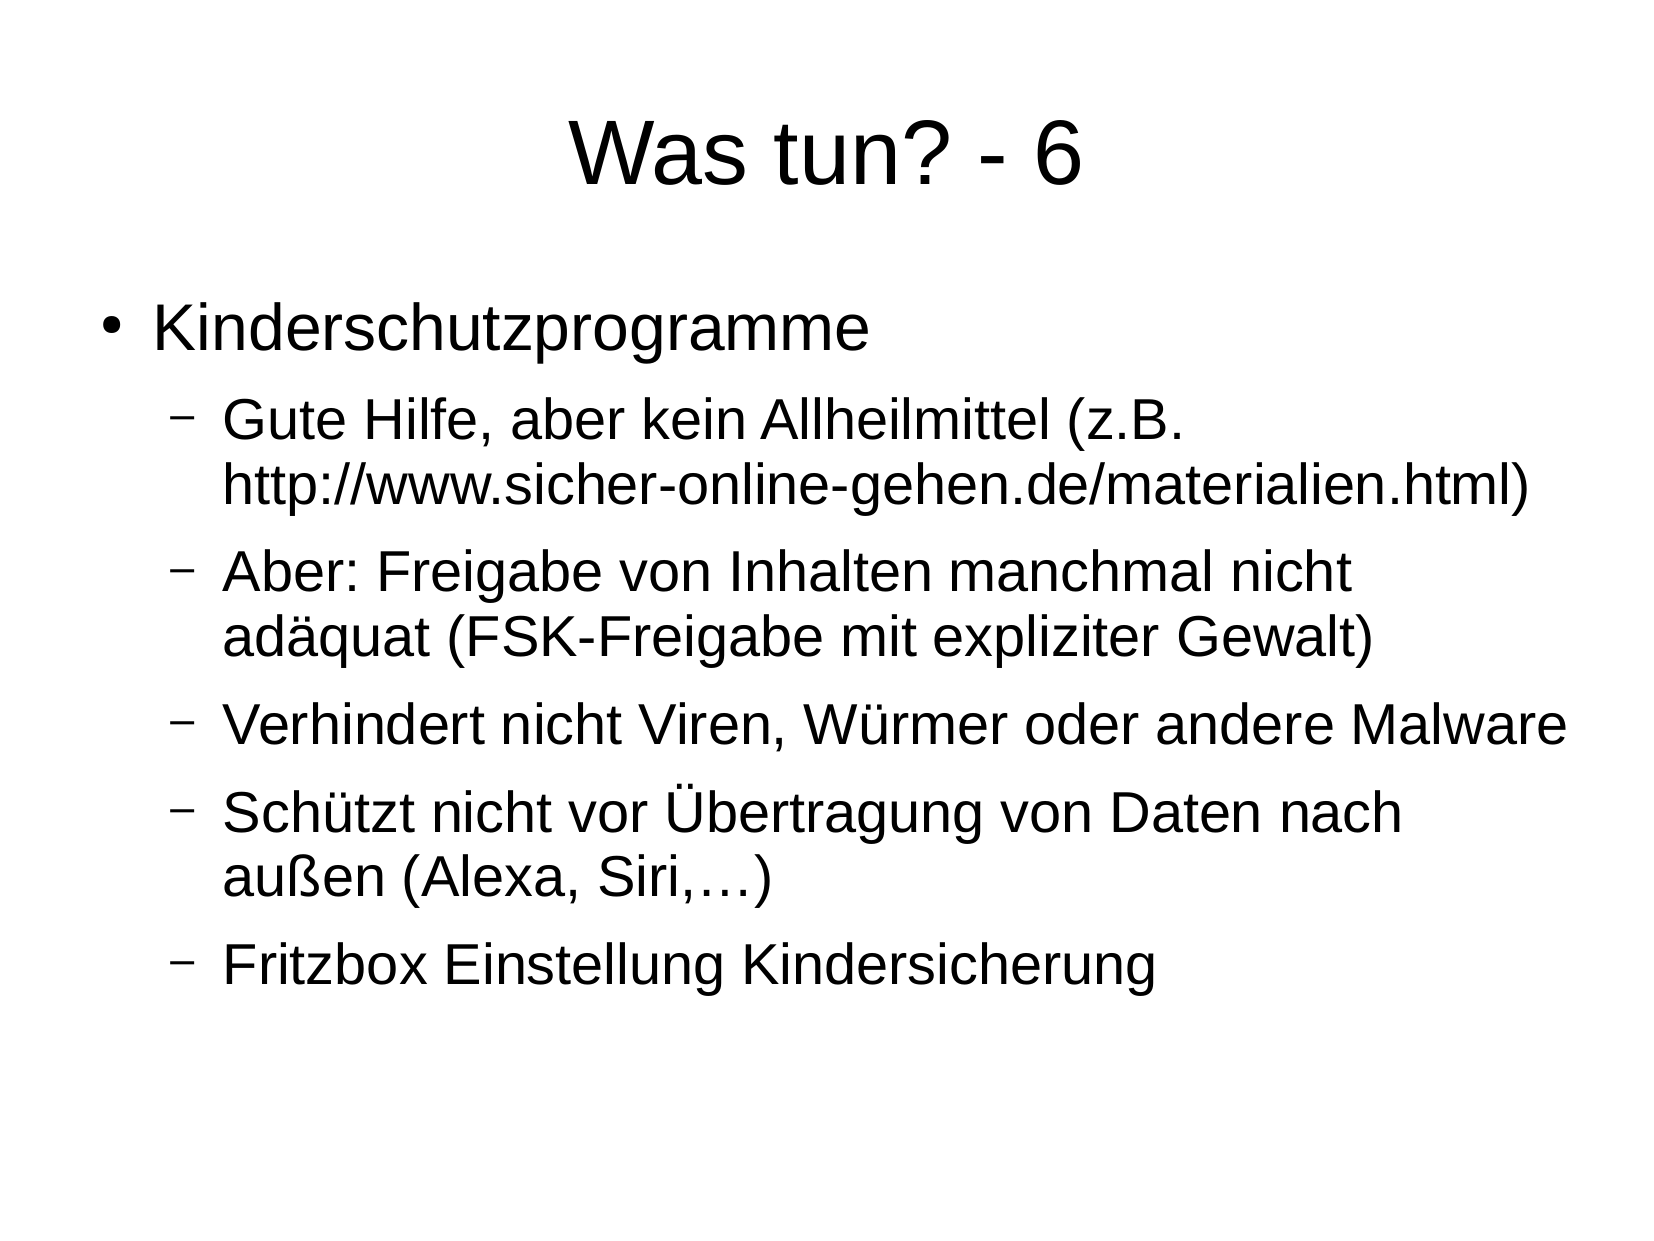

# Was tun? - 6
Kinderschutzprogramme
Gute Hilfe, aber kein Allheilmittel (z.B. http://www.sicher-online-gehen.de/materialien.html)
Aber: Freigabe von Inhalten manchmal nicht adäquat (FSK-Freigabe mit expliziter Gewalt)
Verhindert nicht Viren, Würmer oder andere Malware
Schützt nicht vor Übertragung von Daten nach außen (Alexa, Siri,…)
Fritzbox Einstellung Kindersicherung